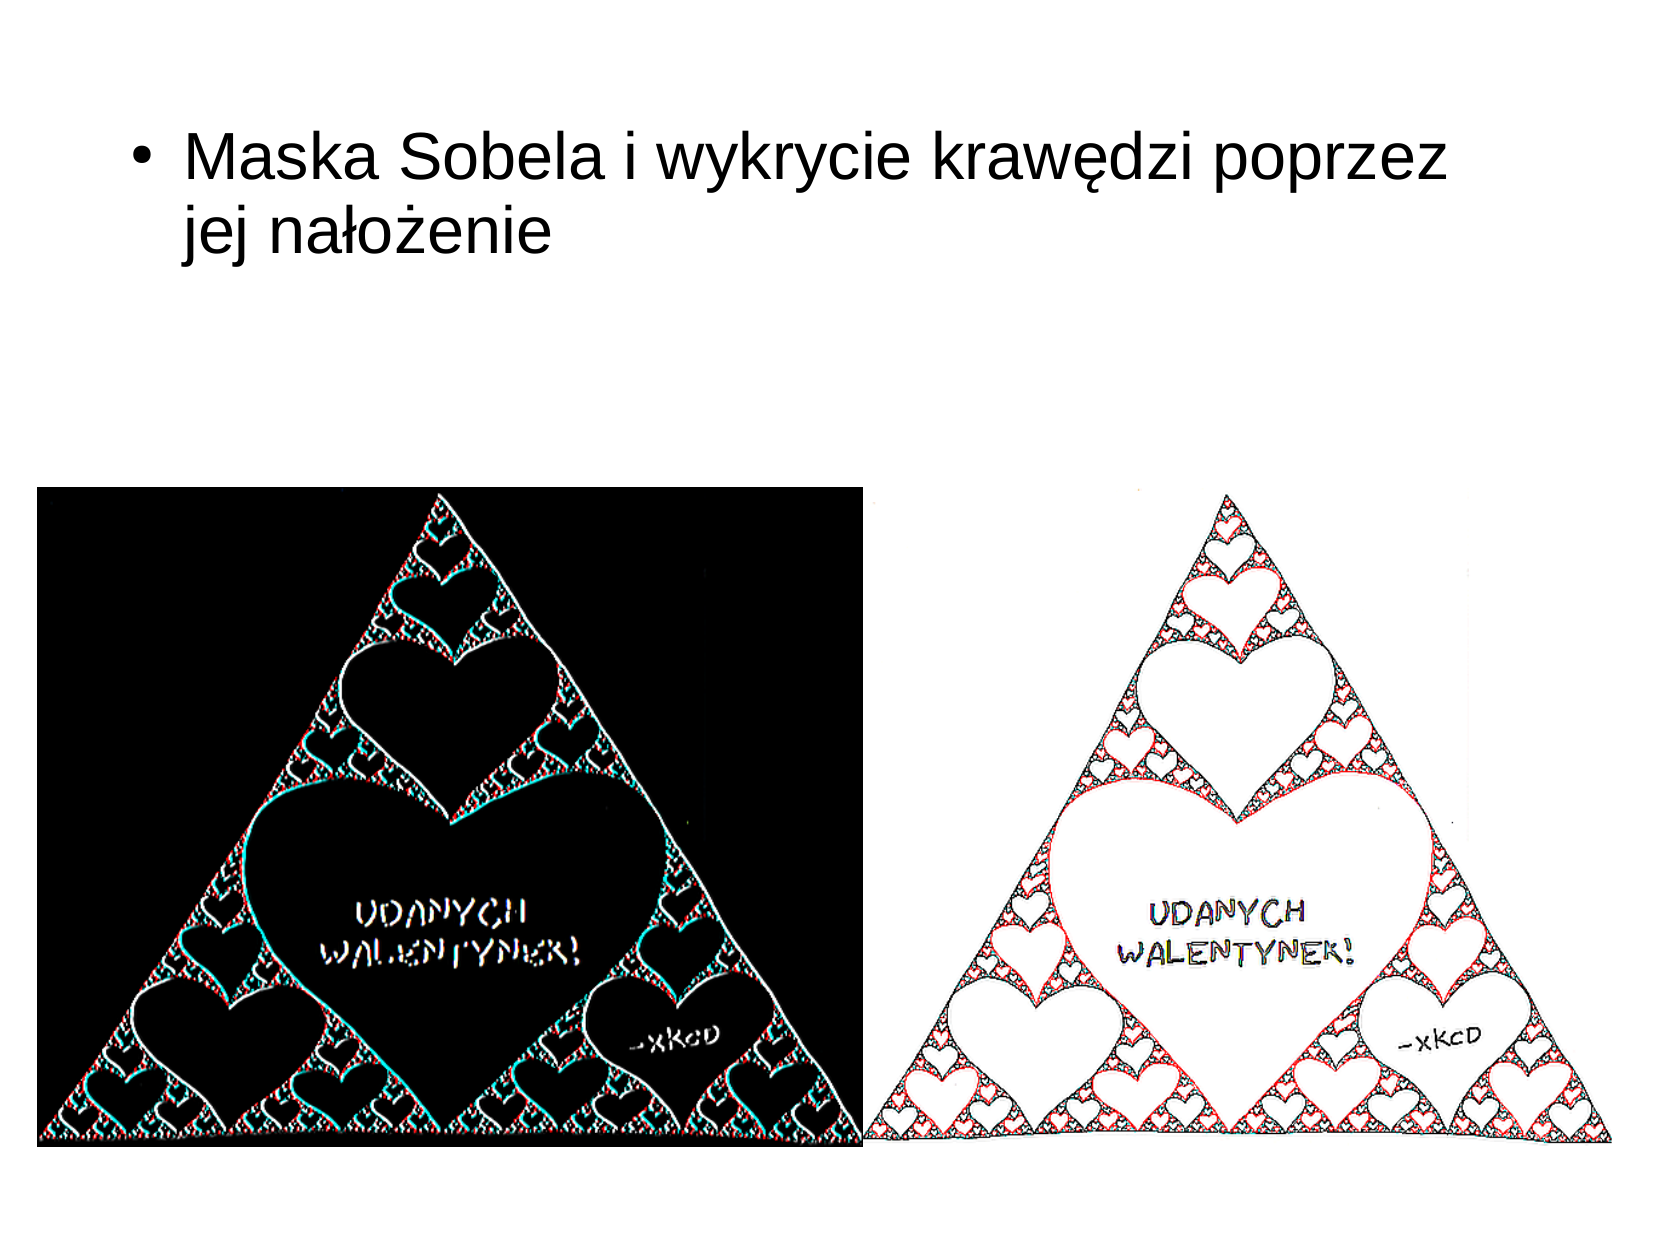

# Maska Sobela i wykrycie krawędzi poprzez jej nałożenie